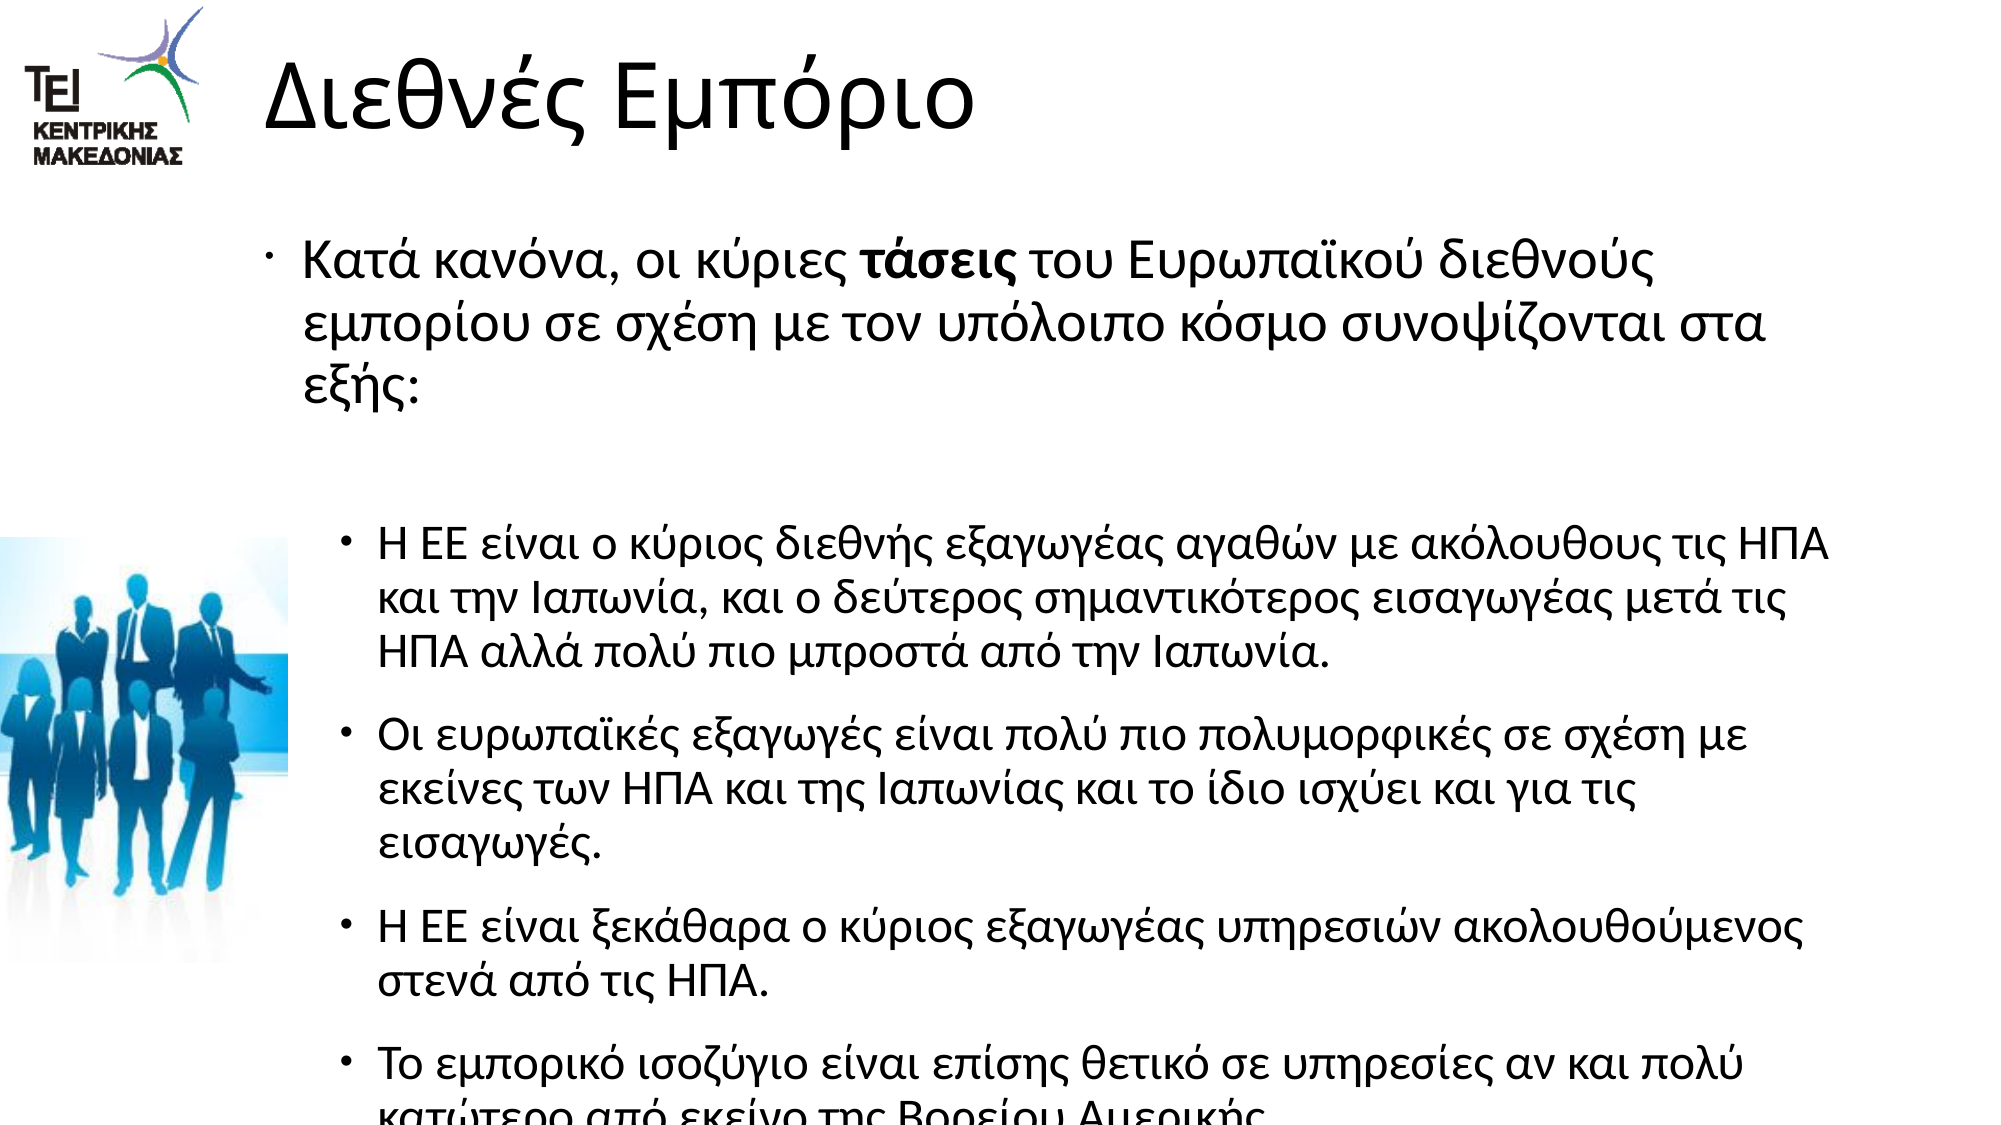

# Διεθνές Εμπόριο
Κατά κανόνα, οι κύριες τάσεις του Ευρωπαϊκού διεθνούς εμπορίου σε σχέση με τον υπόλοιπο κόσμο συνοψίζονται στα εξής:
Η ΕΕ είναι ο κύριος διεθνής εξαγωγέας αγαθών με ακόλουθους τις ΗΠΑ και την Ιαπωνία, και ο δεύτερος σημαντικότερος εισαγωγέας μετά τις ΗΠΑ αλλά πολύ πιο μπροστά από την Ιαπωνία.
Οι ευρωπαϊκές εξαγωγές είναι πολύ πιο πολυμορφικές σε σχέση με εκείνες των ΗΠΑ και της Ιαπωνίας και το ίδιο ισχύει και για τις εισαγωγές.
Η ΕΕ είναι ξεκάθαρα ο κύριος εξαγωγέας υπηρεσιών ακολουθούμενος στενά από τις ΗΠΑ.
Το εμπορικό ισοζύγιο είναι επίσης θετικό σε υπηρεσίες αν και πολύ κατώτερο από εκείνο της Βορείου Αμερικής.
Από το σύνολο του εμπορίου υπηρεσιών εκτός της κοινότητας, το 34% σχετίζεται με τις ΗΠΑ και το 26% με την υπόλοιπη Ευρώπη. Έτσι το επίπεδο συγκέντρωσης είναι πολύ μεγαλύτερο από ότι στο εμπόριο αγαθών.
Η αυξανόμενη επιρροή της Κίνας και της Ανατολικής Ευρώπης διακρίνονται ξεκάθαρα στο εμπόριο της ΕΕ, μαζί με μία επιτάχυνση των εξαγωγών στην Λατινική Αμερική. Επίσης επιταχύνονται οι εισαγωγές από την υπόλοιπη Ευρώπη.